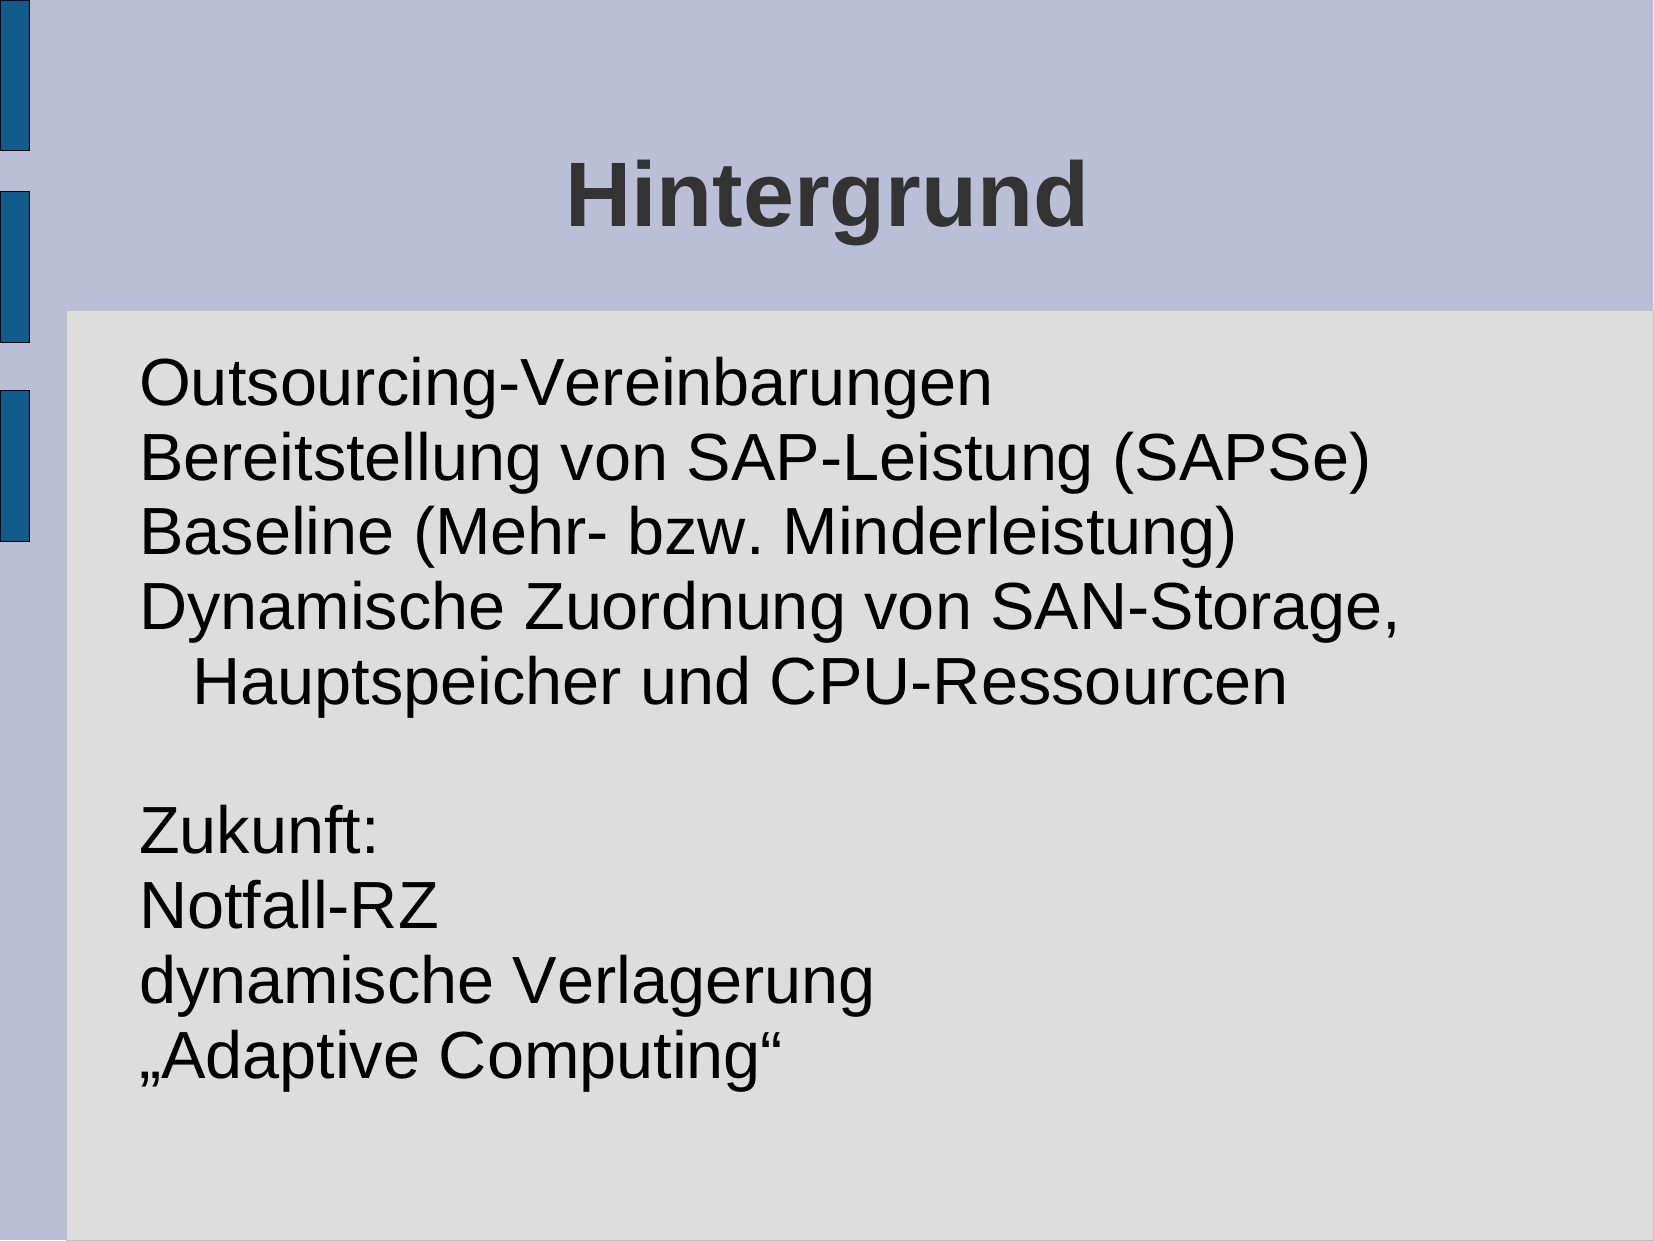

# Hintergrund
Outsourcing-Vereinbarungen
Bereitstellung von SAP-Leistung (SAPSe)
Baseline (Mehr- bzw. Minderleistung)
Dynamische Zuordnung von SAN-Storage, Hauptspeicher und CPU-Ressourcen
Zukunft:
Notfall-RZ
dynamische Verlagerung
„Adaptive Computing“